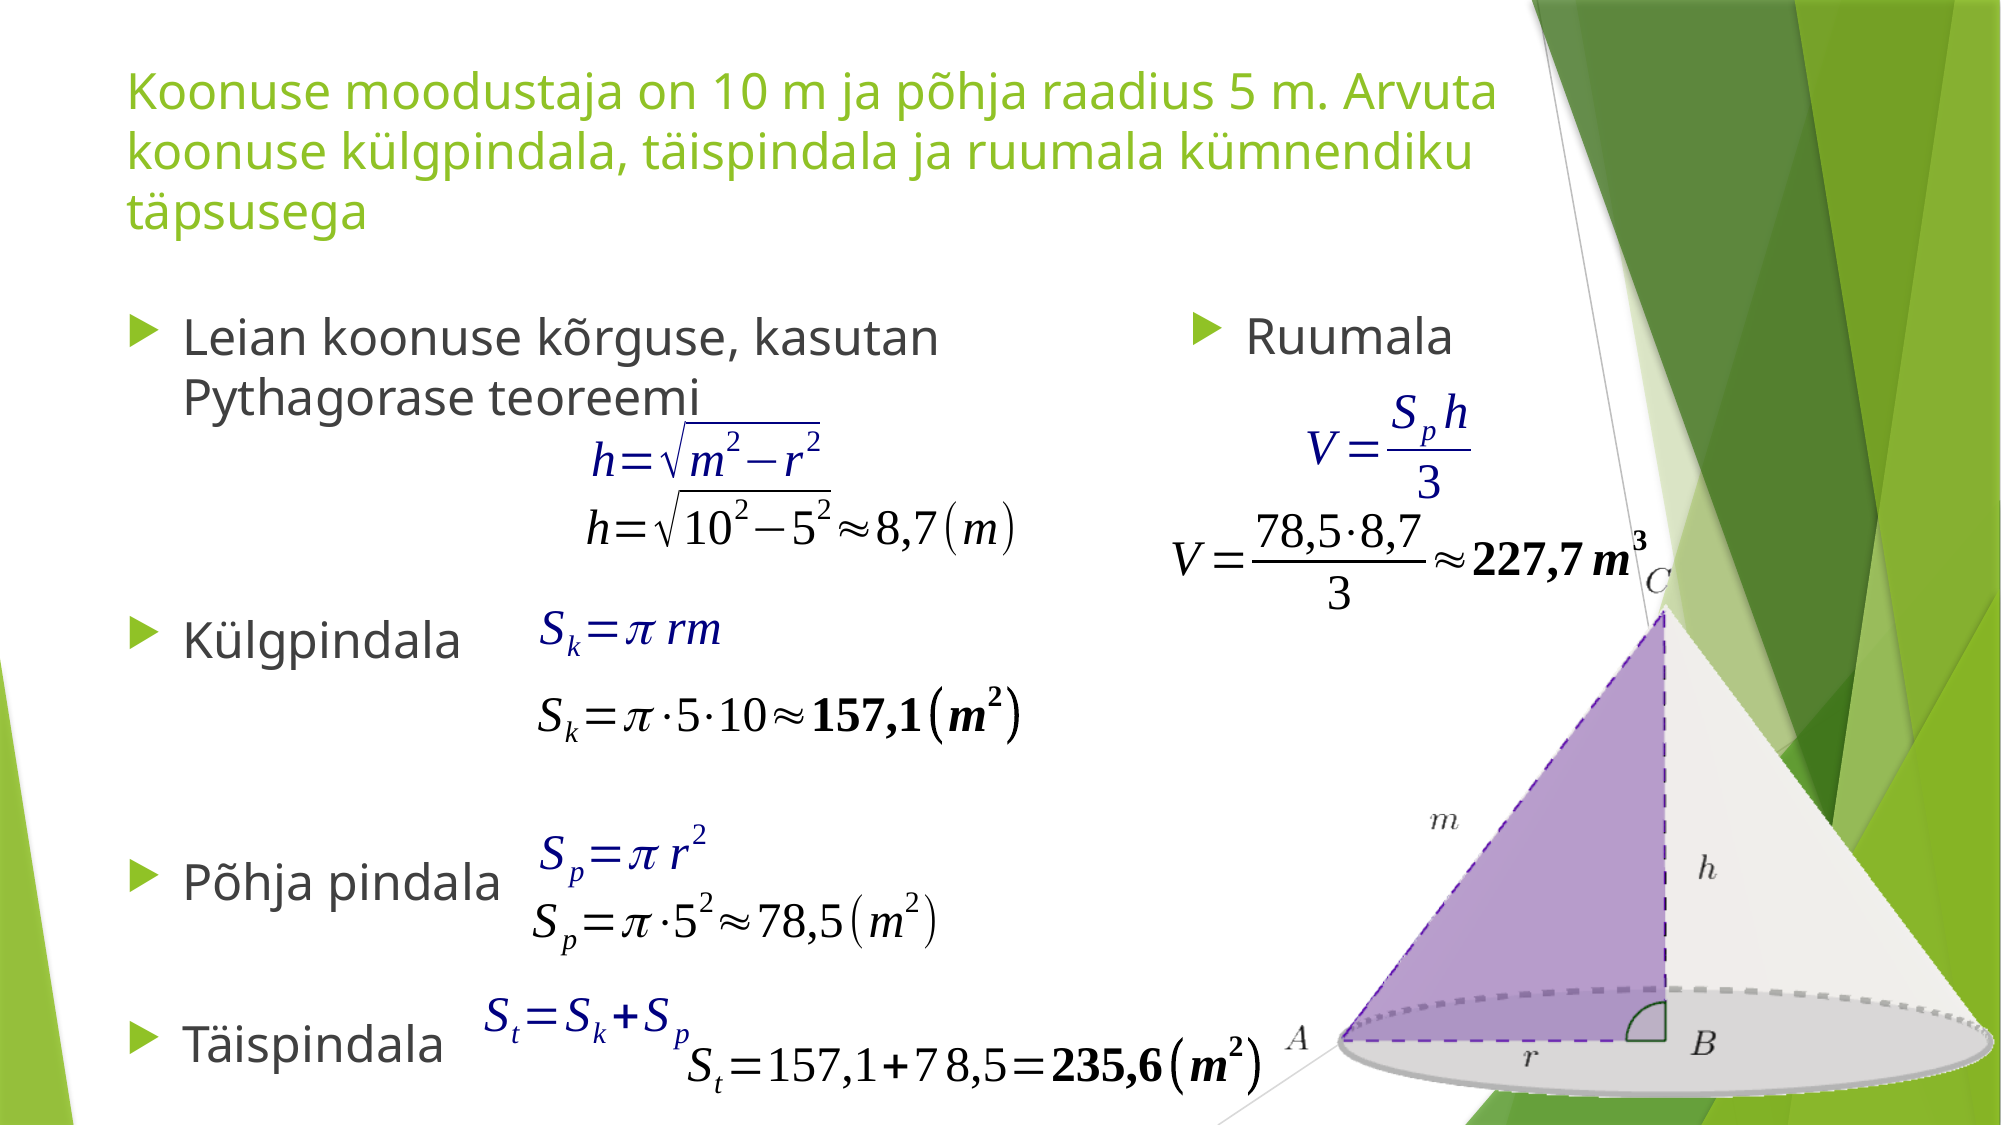

# Koonuse moodustaja on 10 m ja põhja raadius 5 m. Arvuta koonuse külgpindala, täispindala ja ruumala kümnendiku täpsusega
Ruumala
Leian koonuse kõrguse, kasutan
Pythagorase teoreemi
Külgpindala
Põhja pindala
Täispindala